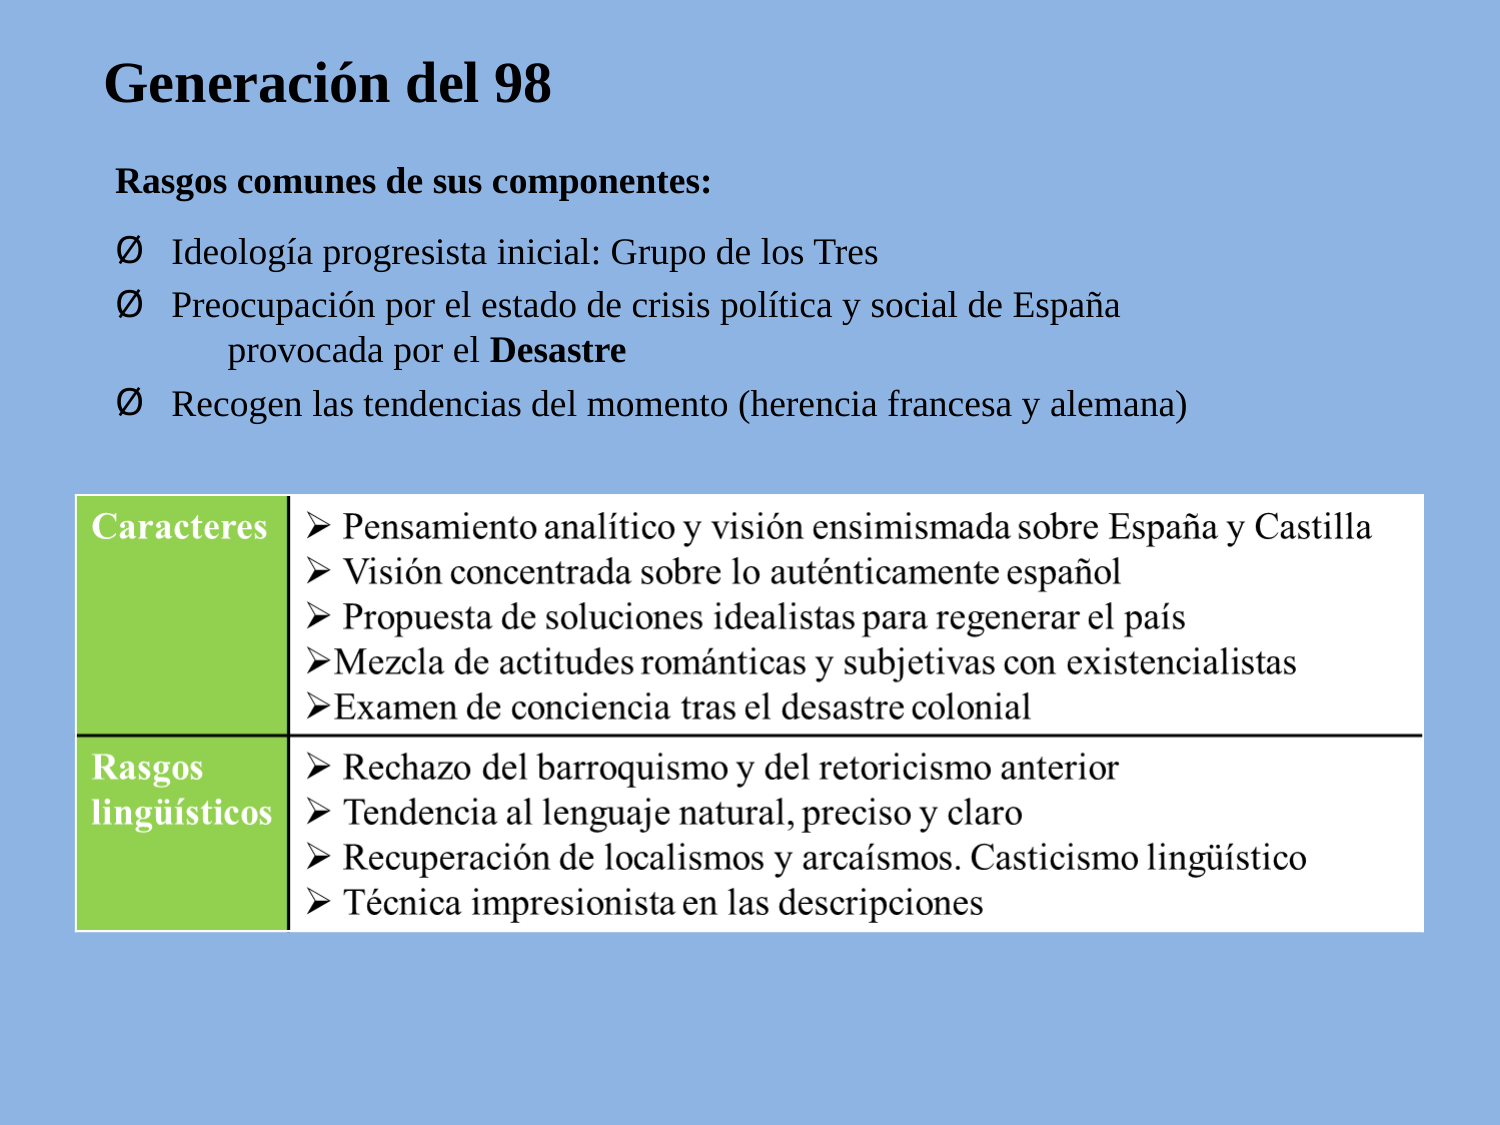

# Generación del 98
Rasgos comunes de sus componentes:
Ideología progresista inicial: Grupo de los Tres
Preocupación por el estado de crisis política y social de España provocada por el Desastre
Recogen las tendencias del momento (herencia francesa y alemana)